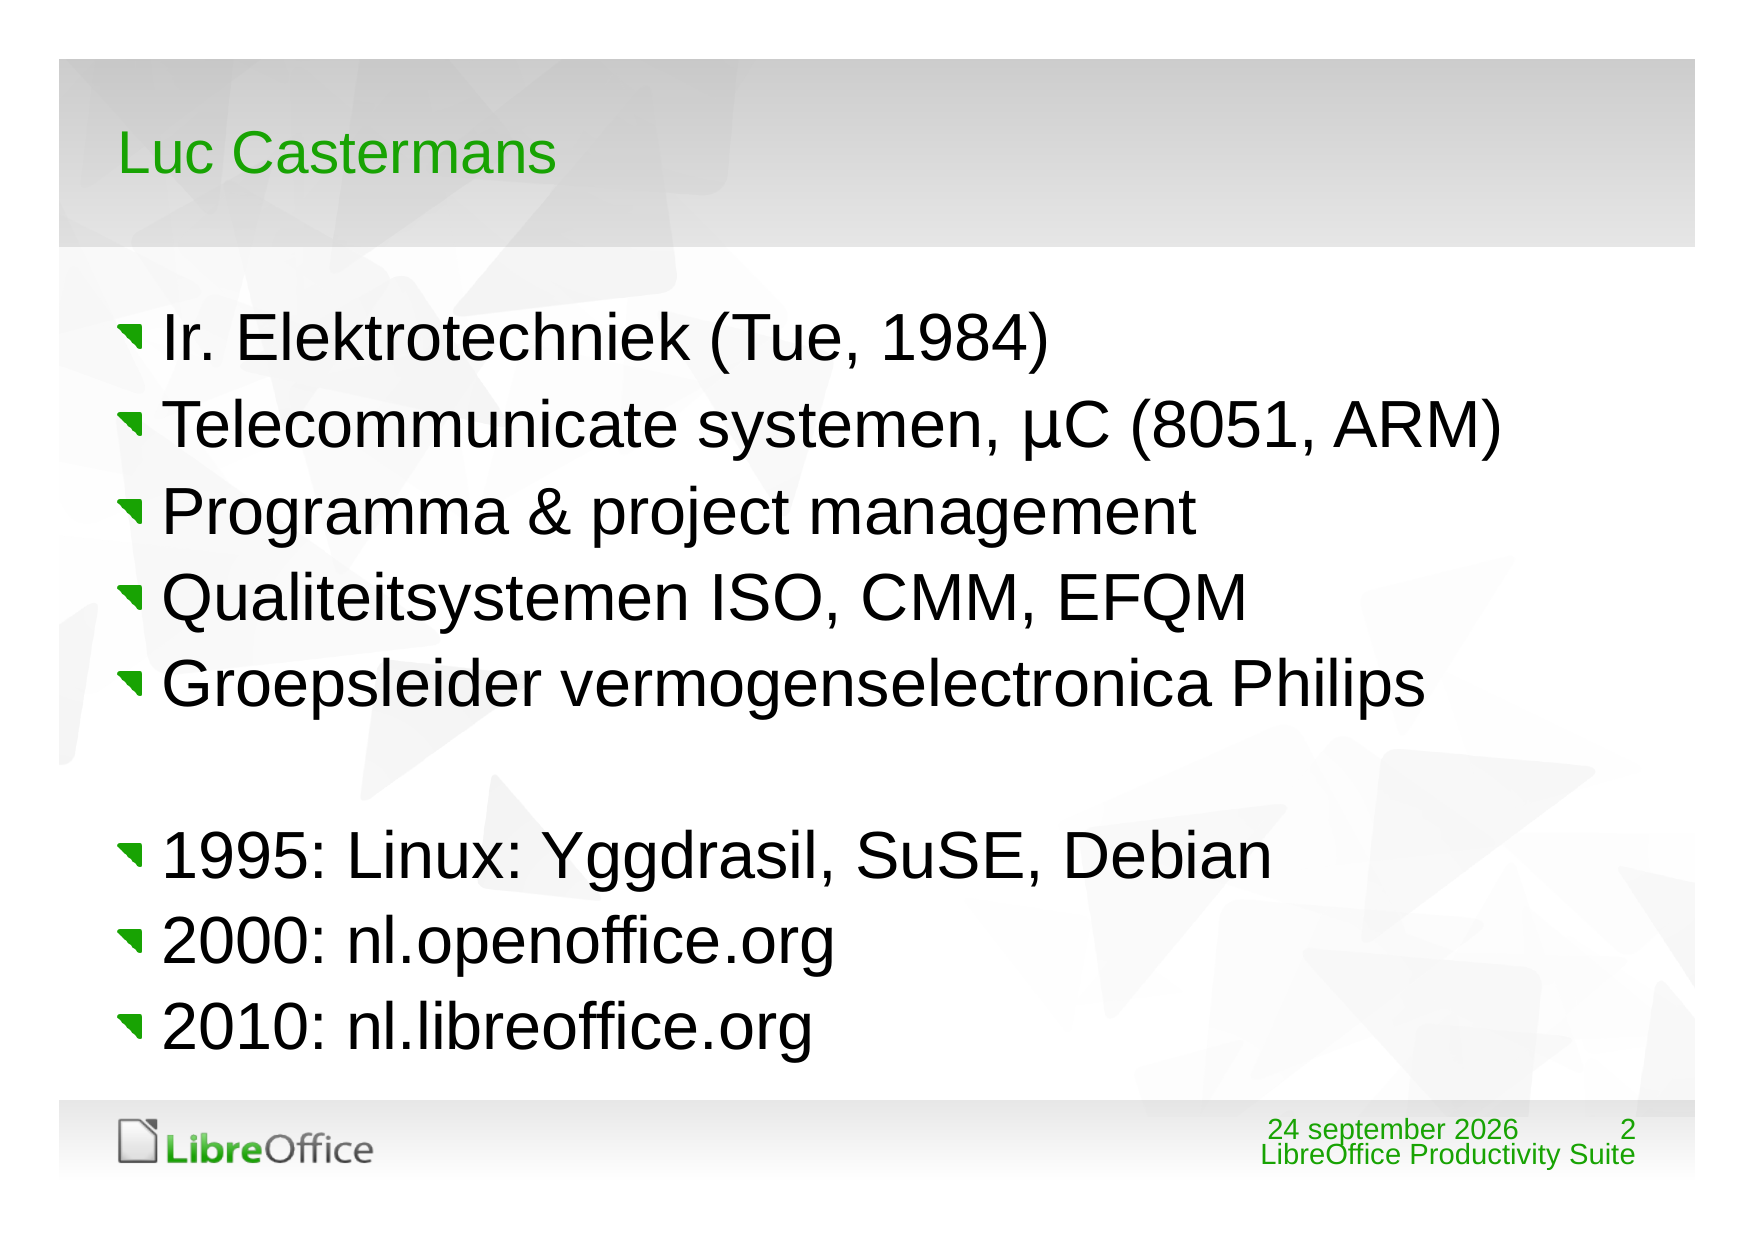

# Luc Castermans
Ir. Elektrotechniek (Tue, 1984)
Telecommunicate systemen, µC (8051, ARM)
Programma & project management
Qualiteitsystemen ISO, CMM, EFQM
Groepsleider vermogenselectronica Philips
1995: Linux: Yggdrasil, SuSE, Debian
2000: nl.openoffice.org
2010: nl.libreoffice.org
2
LibreOffice Productivity Suite